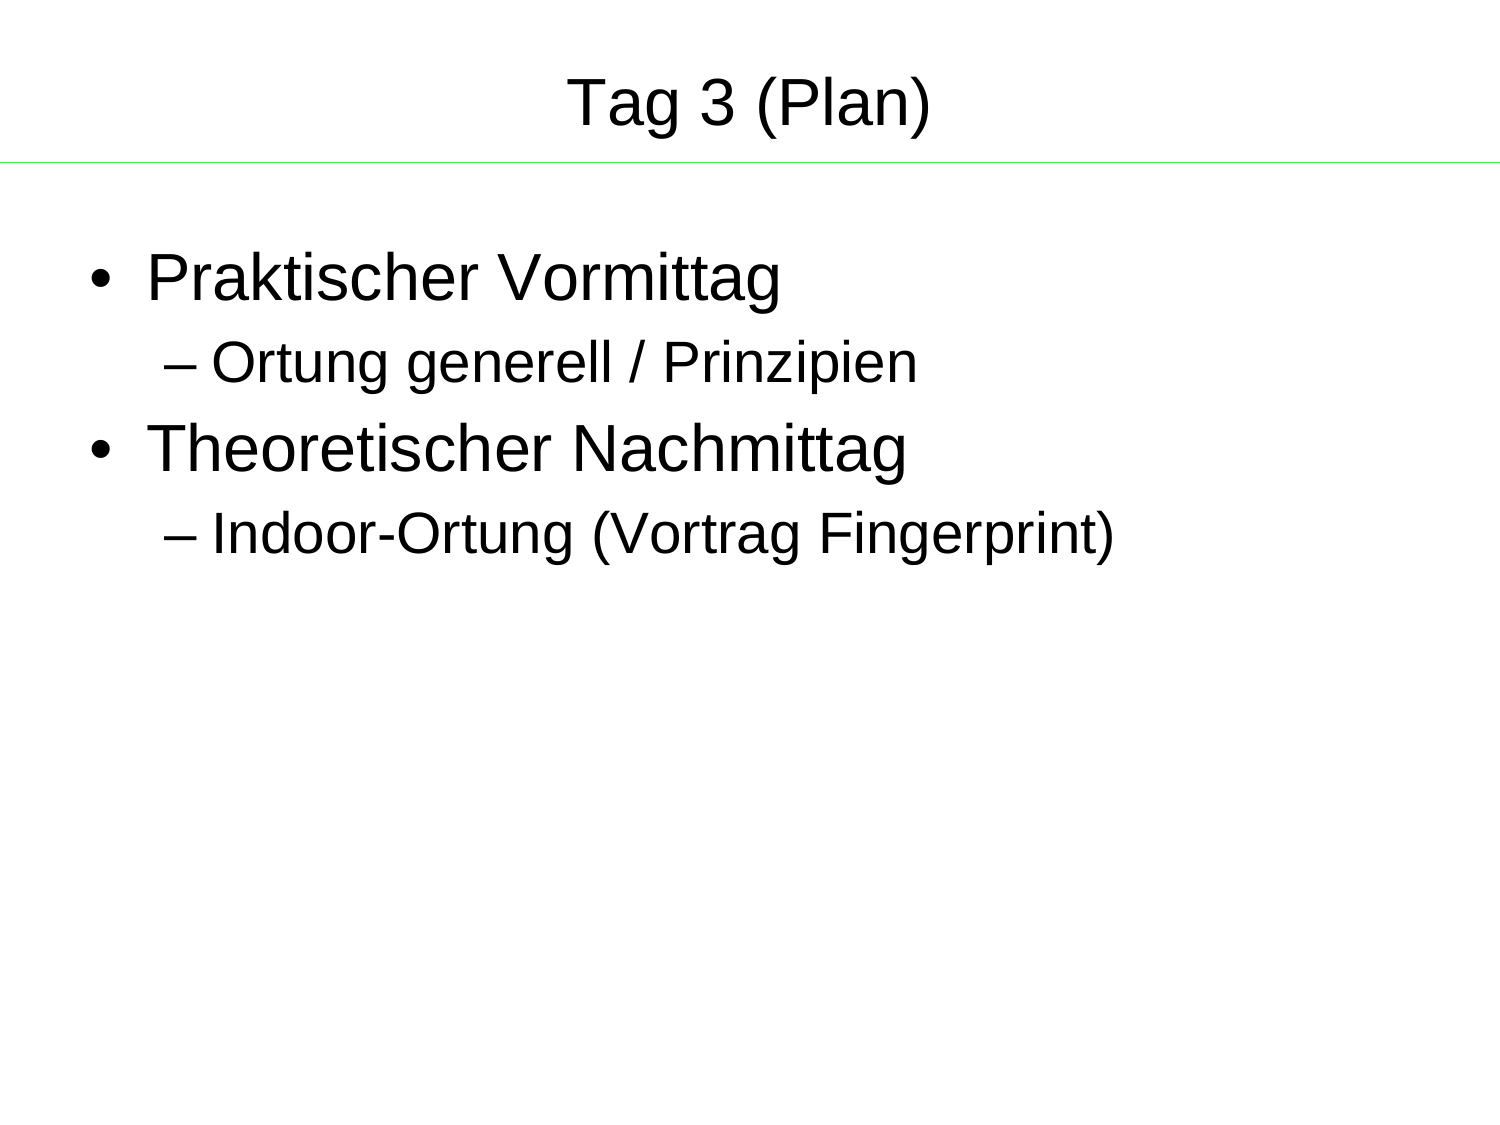

# Tag 3 (Plan)
Praktischer Vormittag
Ortung generell / Prinzipien
Theoretischer Nachmittag
Indoor-Ortung (Vortrag Fingerprint)